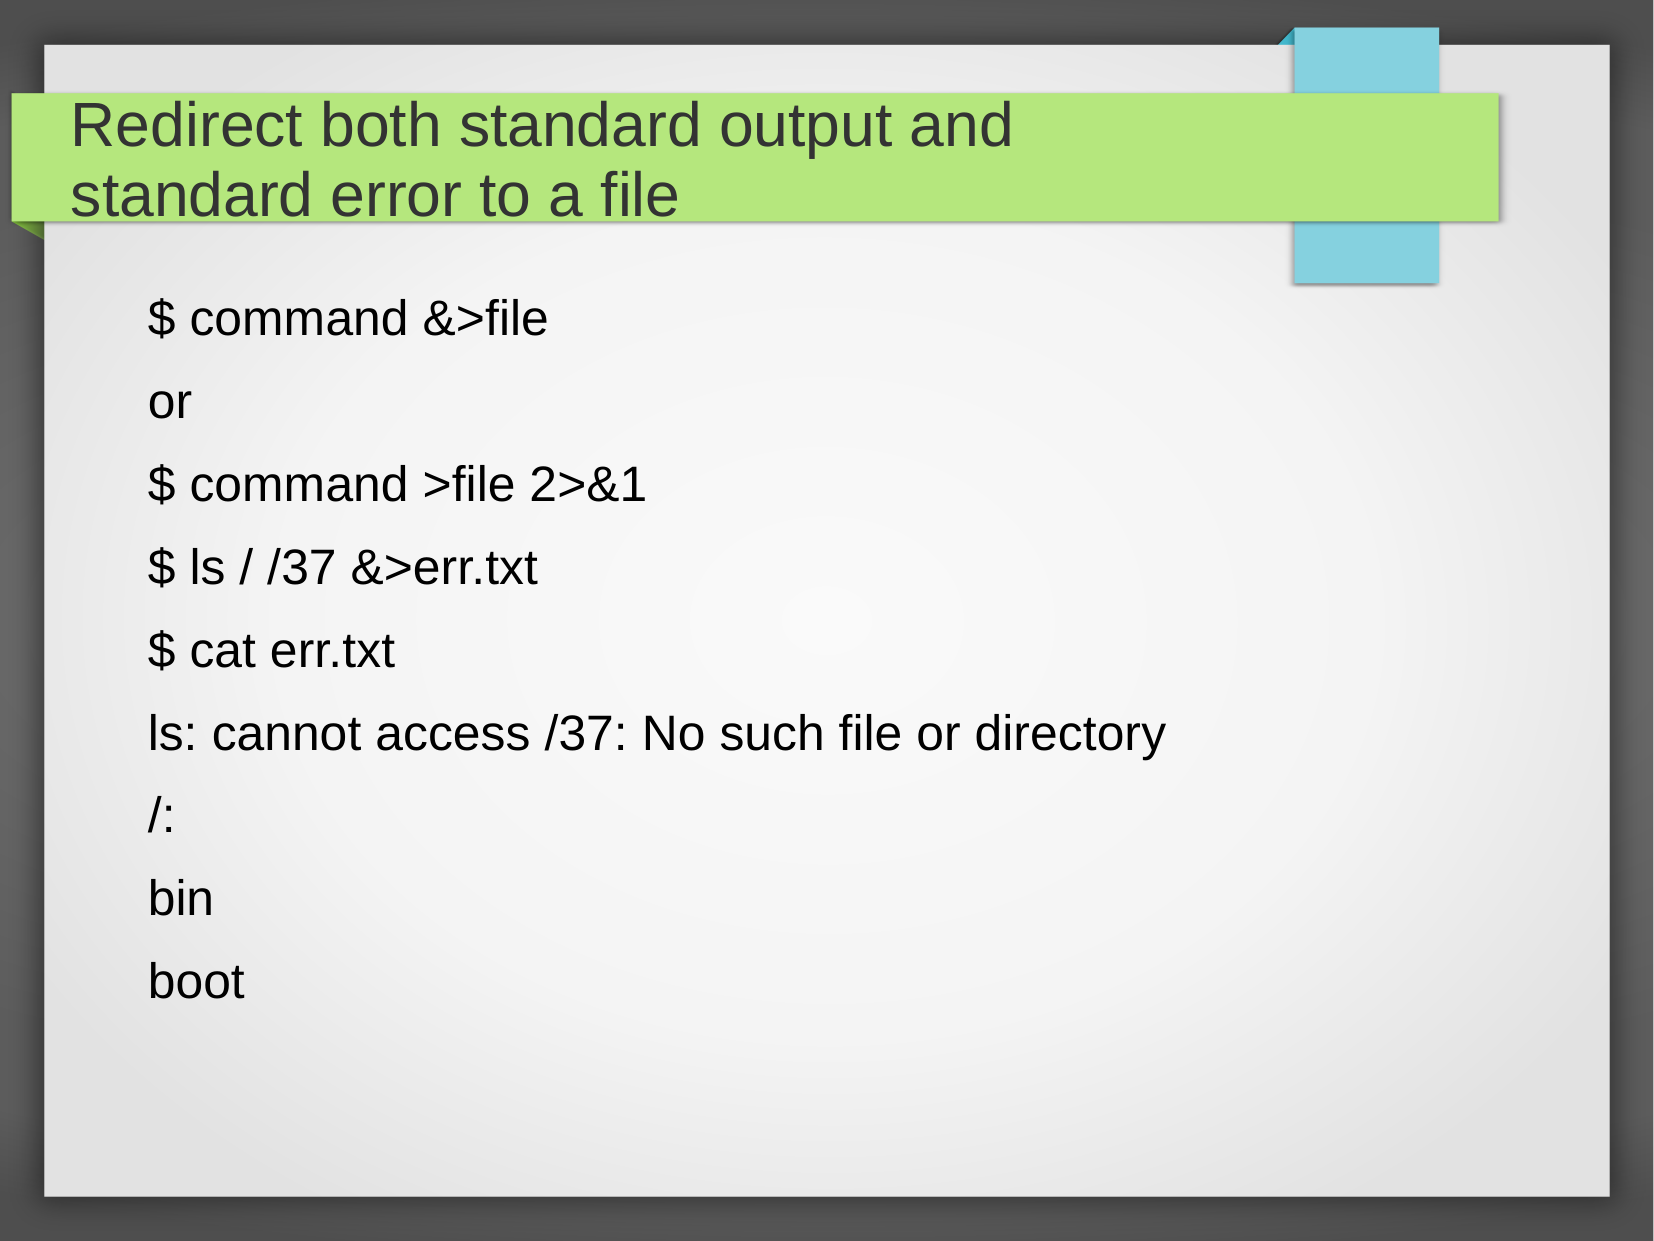

# Redirect both standard output and standard error to a file
$ command &>file
or
$ command >file 2>&1
$ ls / /37 &>err.txt
$ cat err.txt
ls: cannot access /37: No such file or directory
/:
bin
boot